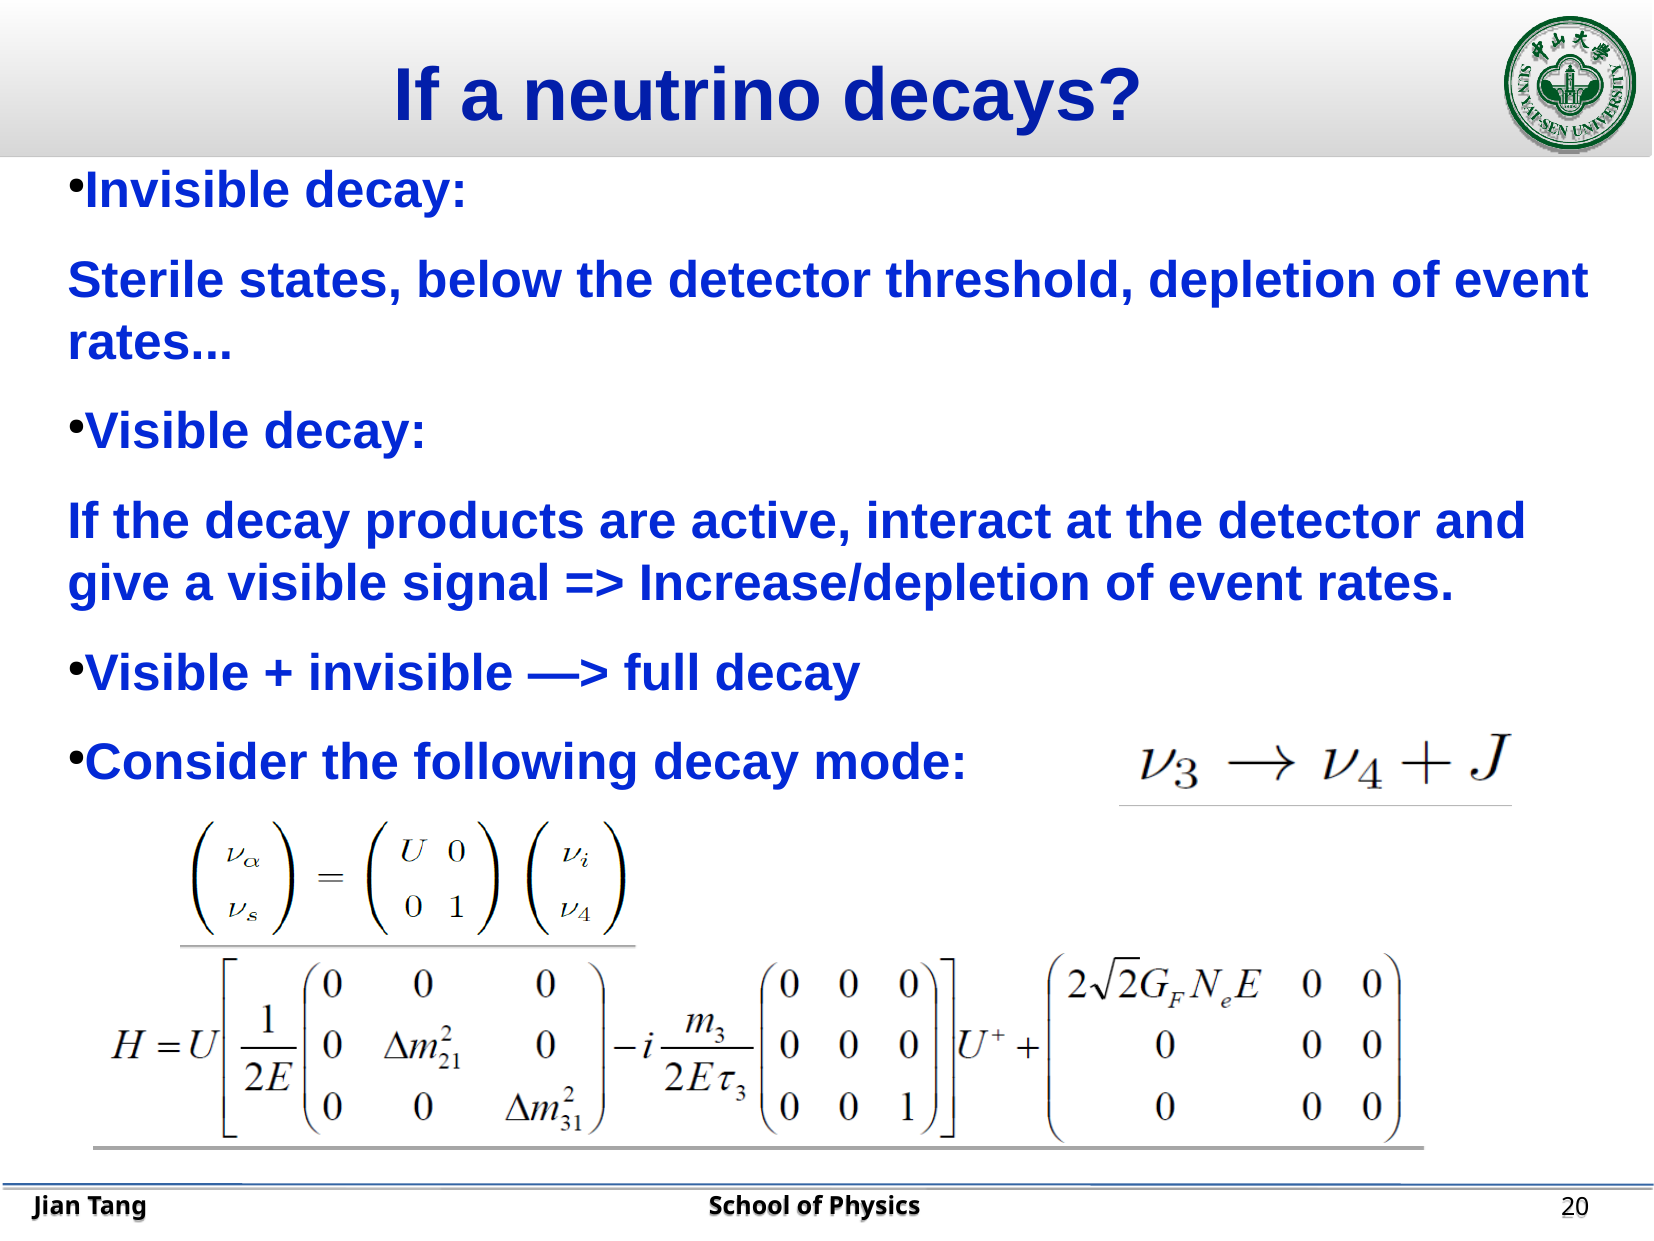

# If a neutrino decays?
Invisible decay:
Sterile states, below the detector threshold, depletion of event rates...
Visible decay:
If the decay products are active, interact at the detector and give a visible signal => Increase/depletion of event rates.
Visible + invisible —> full decay
Consider the following decay mode: